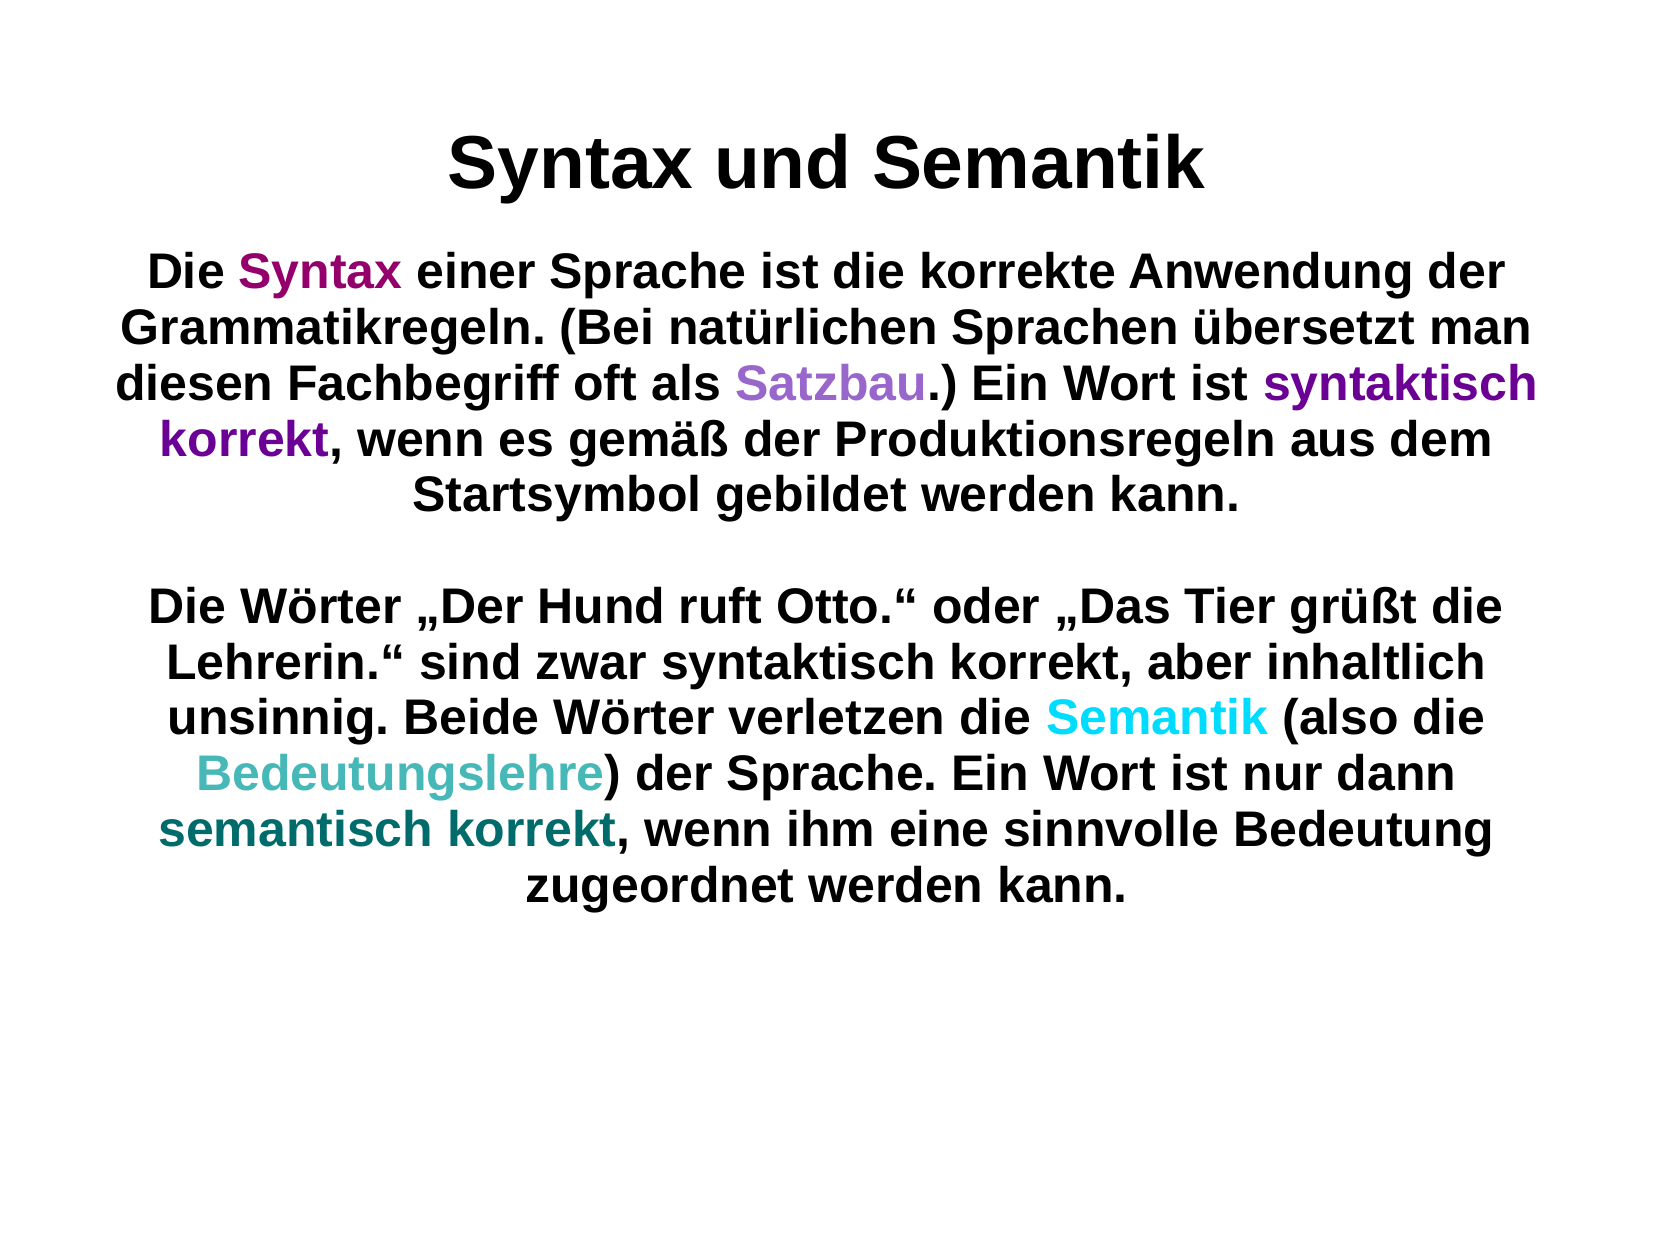

# Syntax und Semantik
Die Syntax einer Sprache ist die korrekte Anwendung der Grammatikregeln. (Bei natürlichen Sprachen übersetzt man diesen Fachbegriff oft als Satzbau.) Ein Wort ist syntaktisch korrekt, wenn es gemäß der Produktionsregeln aus dem Startsymbol gebildet werden kann.
Die Wörter „Der Hund ruft Otto.“ oder „Das Tier grüßt die Lehrerin.“ sind zwar syntaktisch korrekt, aber inhaltlich unsinnig. Beide Wörter verletzen die Semantik (also die Bedeutungslehre) der Sprache. Ein Wort ist nur dann semantisch korrekt, wenn ihm eine sinnvolle Bedeutung zugeordnet werden kann.